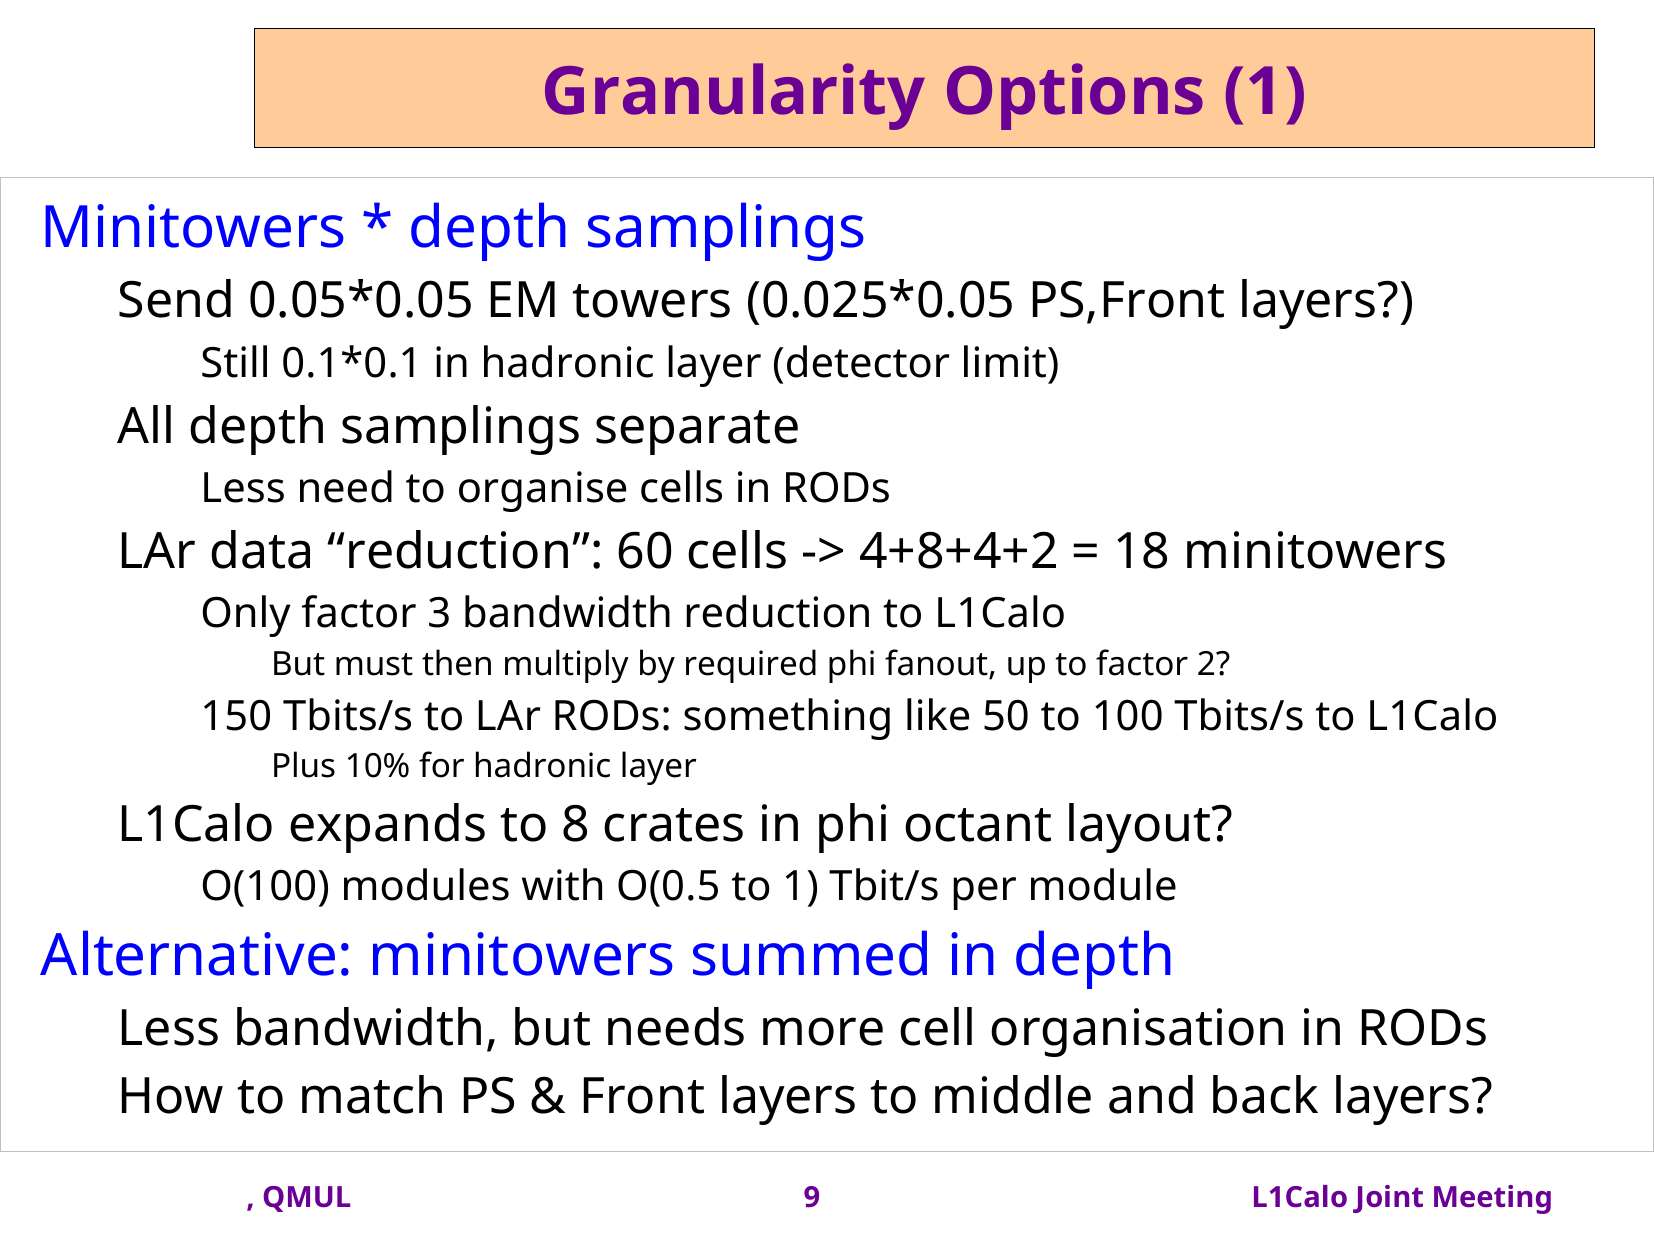

# Granularity Options (1)
Minitowers * depth samplings
Send 0.05*0.05 EM towers (0.025*0.05 PS,Front layers?)
Still 0.1*0.1 in hadronic layer (detector limit)
All depth samplings separate
Less need to organise cells in RODs
LAr data “reduction”: 60 cells -> 4+8+4+2 = 18 minitowers
Only factor 3 bandwidth reduction to L1Calo
But must then multiply by required phi fanout, up to factor 2?
150 Tbits/s to LAr RODs: something like 50 to 100 Tbits/s to L1Calo
Plus 10% for hadronic layer
L1Calo expands to 8 crates in phi octant layout?
O(100) modules with O(0.5 to 1) Tbit/s per module
Alternative: minitowers summed in depth
Less bandwidth, but needs more cell organisation in RODs
How to match PS & Front layers to middle and back layers?